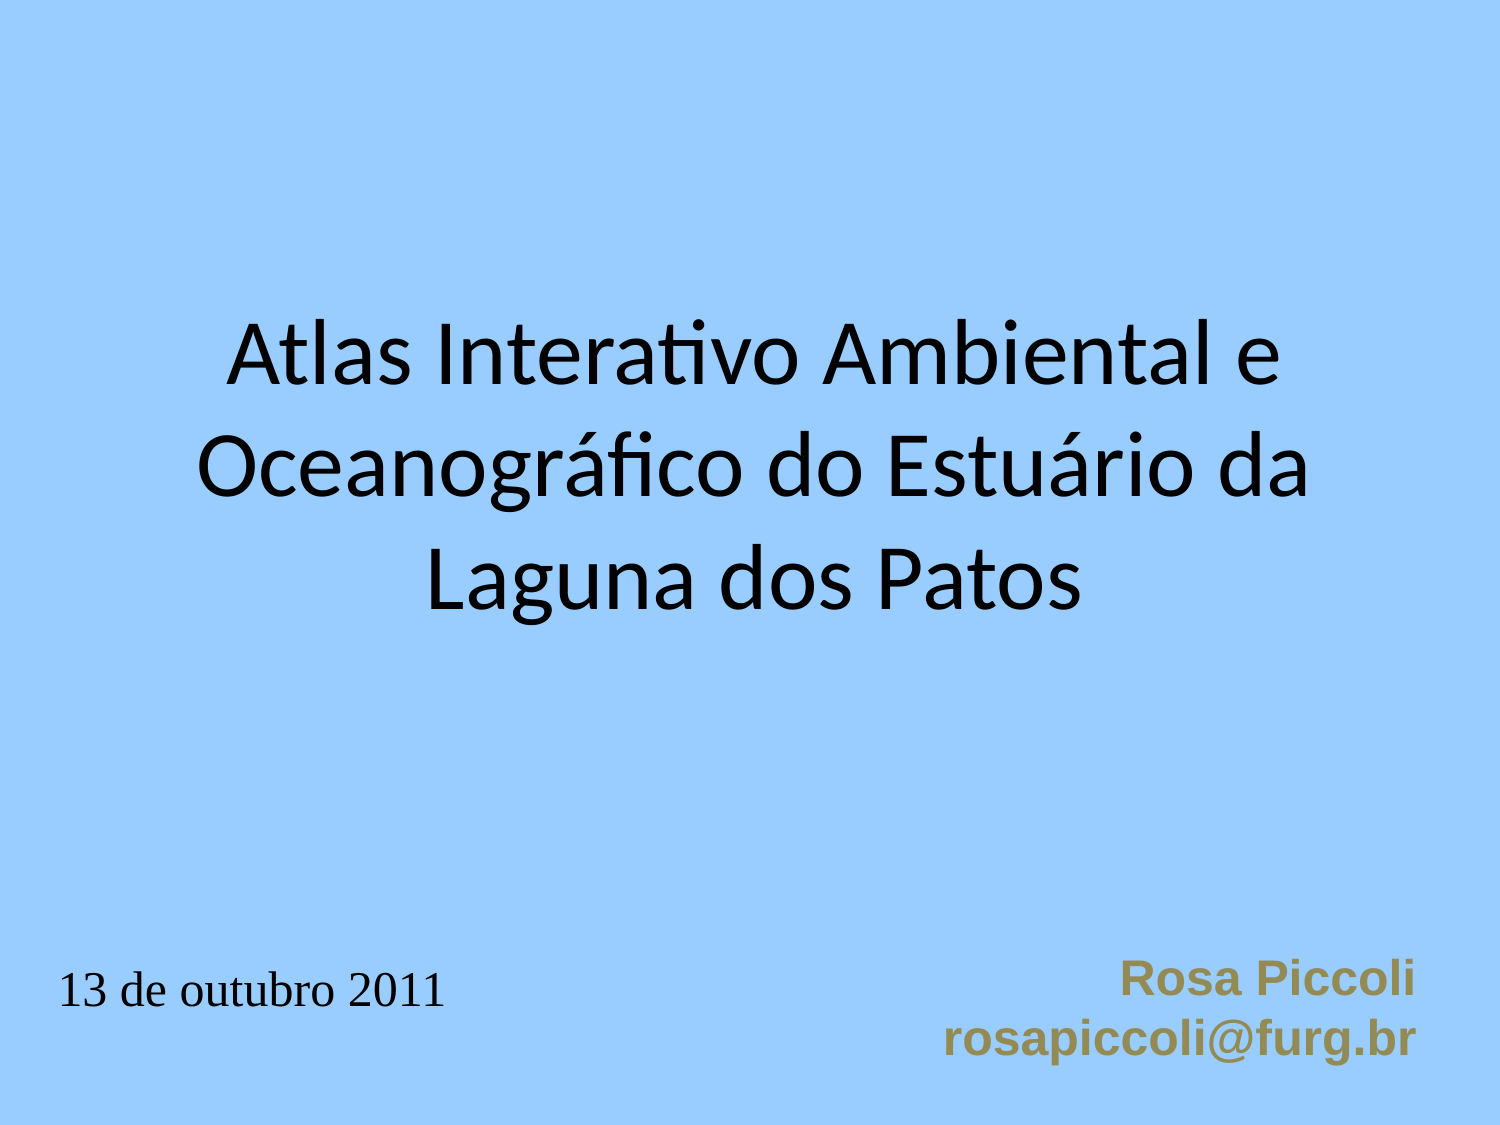

Atlas Interativo Ambiental e Oceanográfico do Estuário da Laguna dos Patos
Rosa Piccoli
rosapiccoli@furg.br
13 de outubro 2011